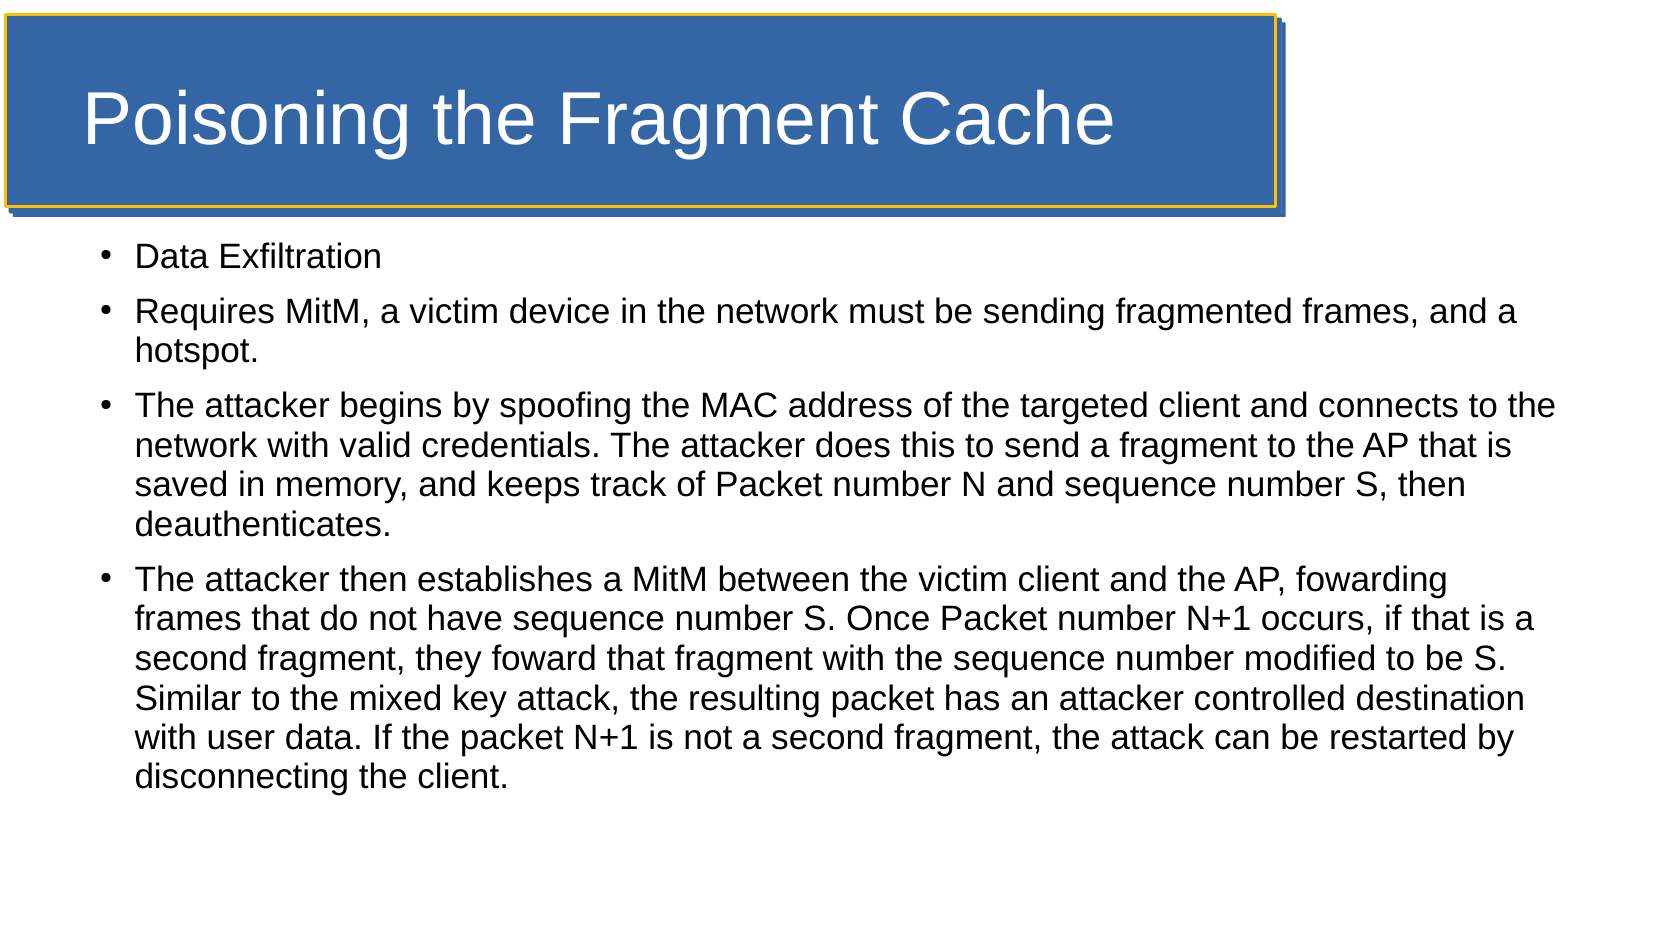

# Poisoning the Fragment Cache
Data Exfiltration
Requires MitM, a victim device in the network must be sending fragmented frames, and a hotspot.
The attacker begins by spoofing the MAC address of the targeted client and connects to the network with valid credentials. The attacker does this to send a fragment to the AP that is saved in memory, and keeps track of Packet number N and sequence number S, then deauthenticates.
The attacker then establishes a MitM between the victim client and the AP, fowarding frames that do not have sequence number S. Once Packet number N+1 occurs, if that is a second fragment, they foward that fragment with the sequence number modified to be S. Similar to the mixed key attack, the resulting packet has an attacker controlled destination with user data. If the packet N+1 is not a second fragment, the attack can be restarted by disconnecting the client.